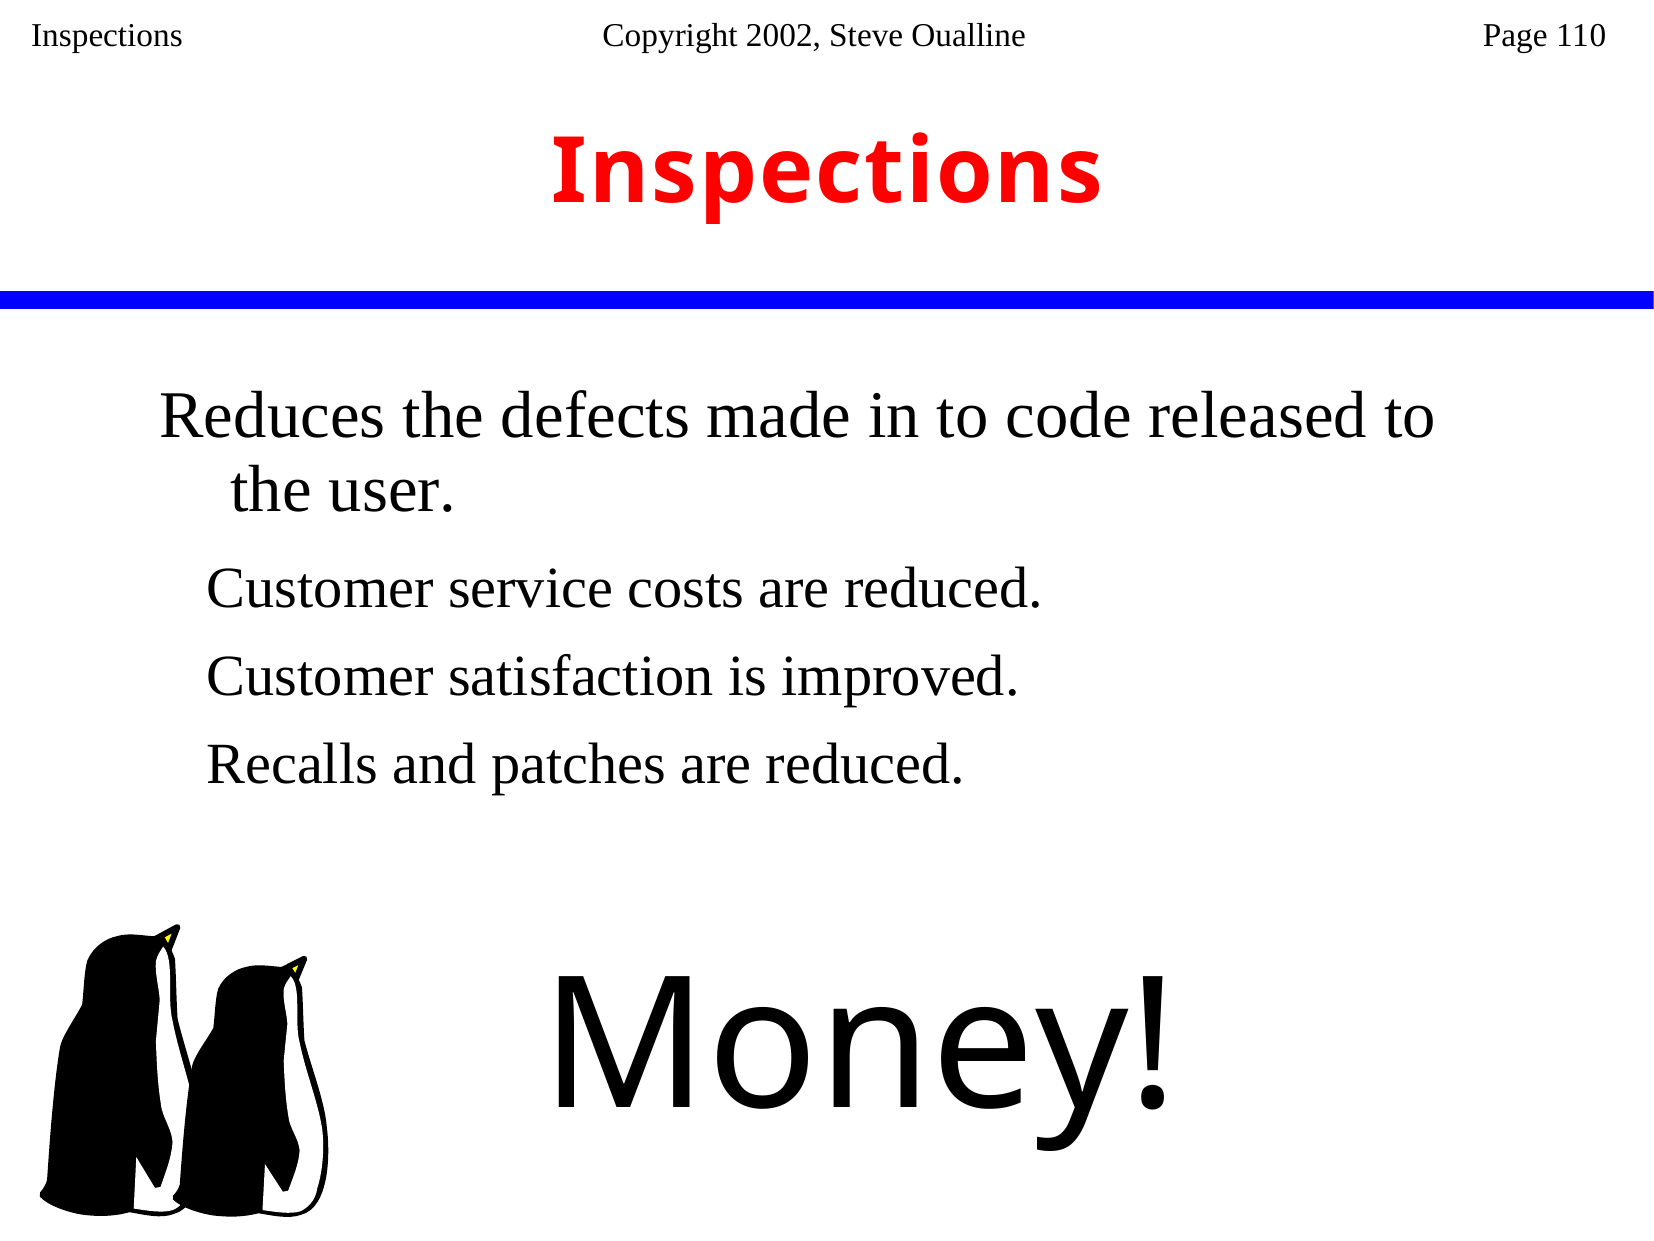

# Inspections
Reduces the defects made in to code released to the user.
Customer service costs are reduced.
Customer satisfaction is improved.
Recalls and patches are reduced.
Money!